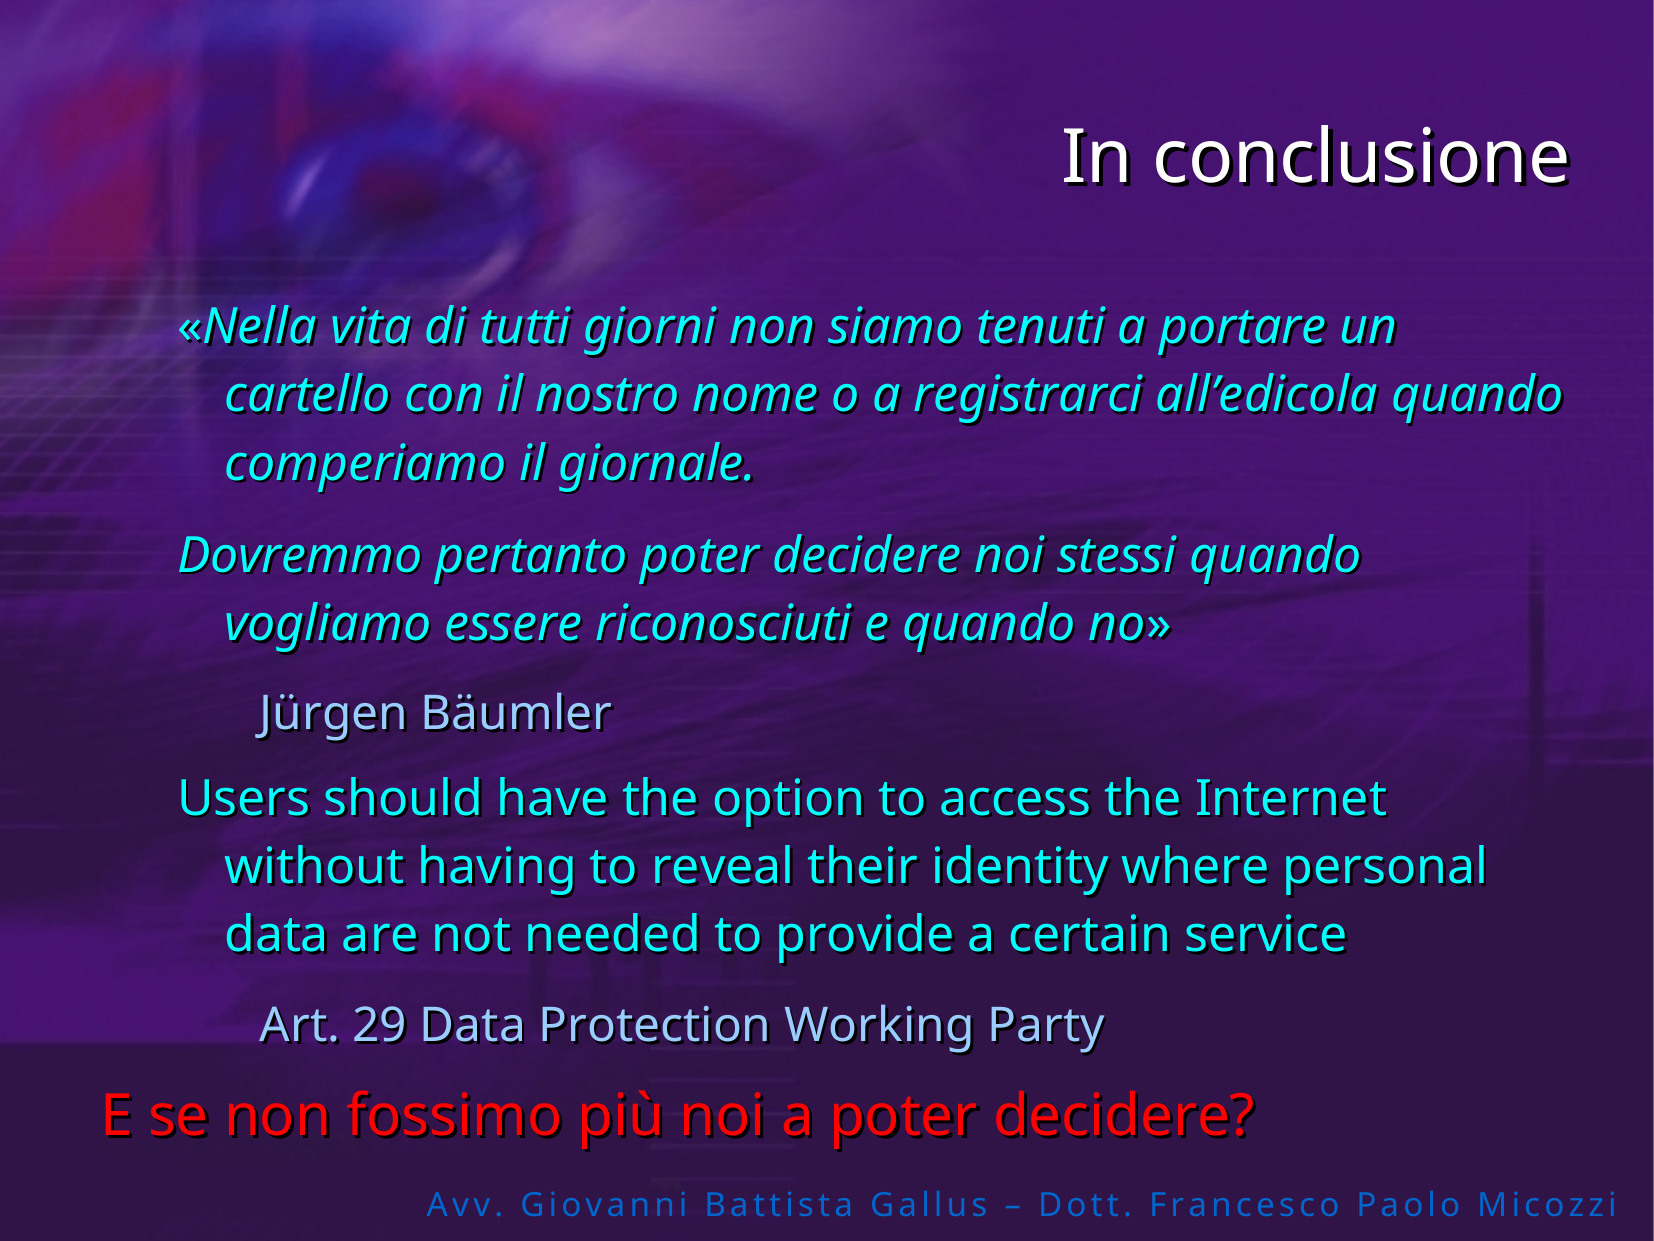

# In conclusione
«Nella vita di tutti giorni non siamo tenuti a portare un cartello con il nostro nome o a registrarci all’edicola quando comperiamo il giornale.
Dovremmo pertanto poter decidere noi stessi quando vogliamo essere riconosciuti e quando no»
Jürgen Bäumler
Users should have the option to access the Internet without having to reveal their identity where personal data are not needed to provide a certain service
Art. 29 Data Protection Working Party
E se non fossimo più noi a poter decidere?
dott. Francesco Paolo Micozzi - f.micozzi@studionati.it